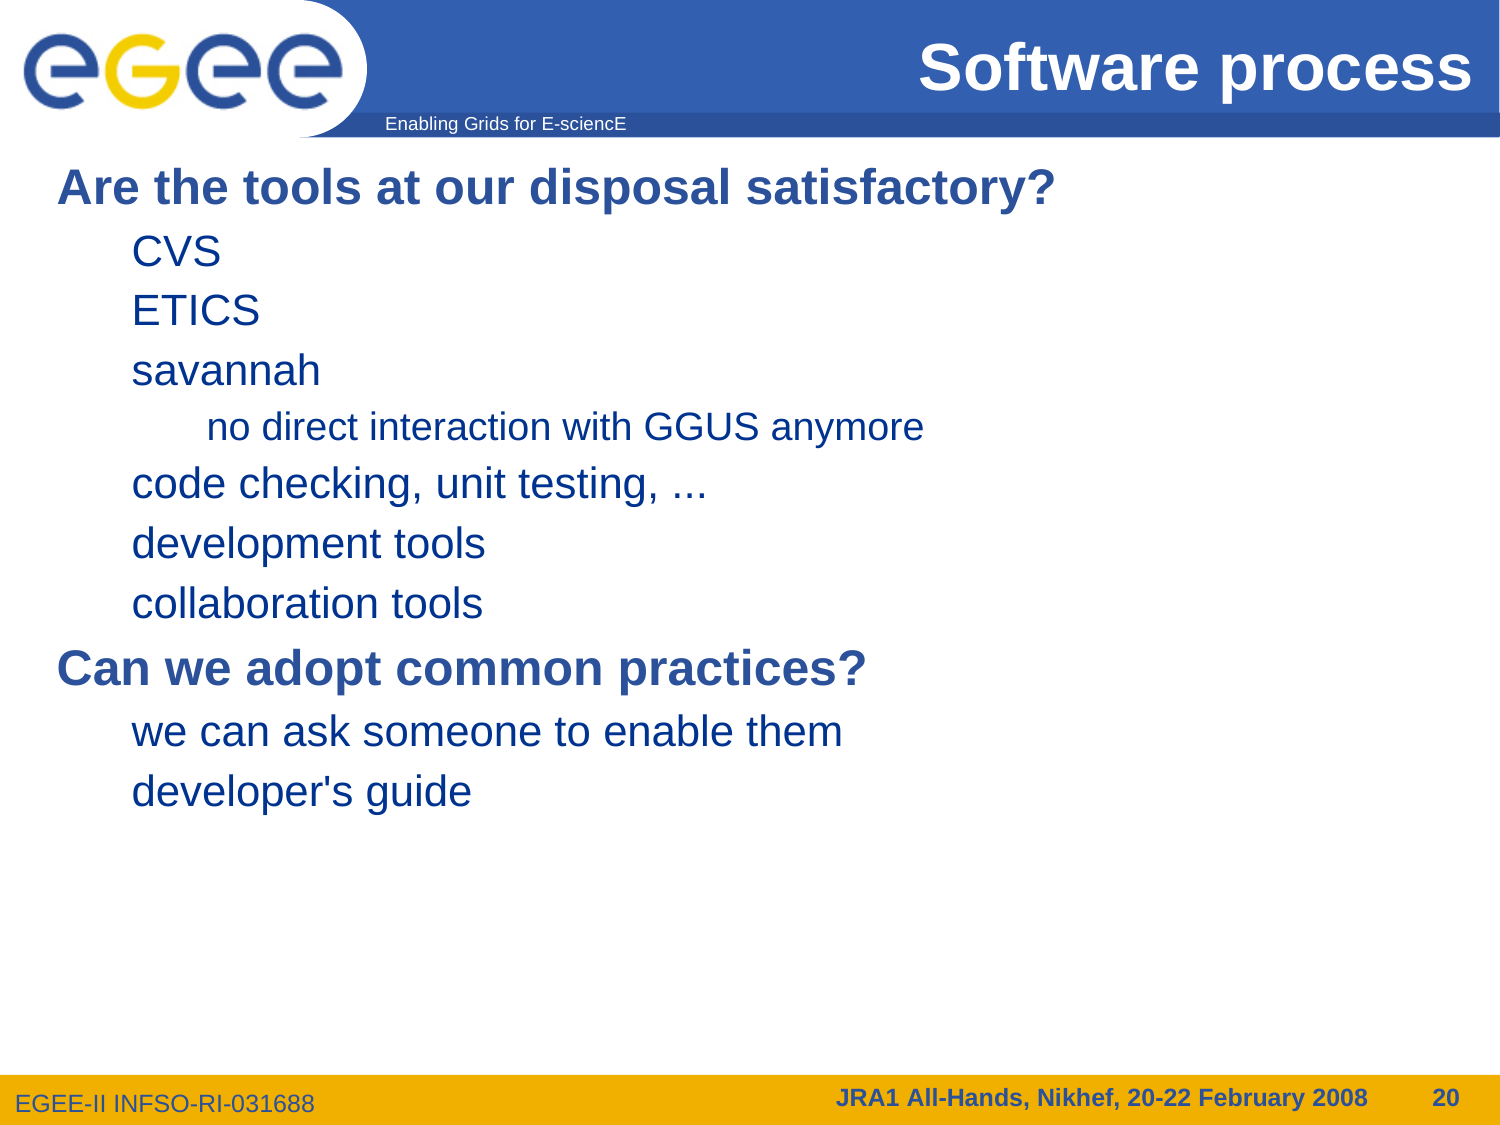

# Software process
Are the tools at our disposal satisfactory?
CVS
ETICS
savannah
no direct interaction with GGUS anymore
code checking, unit testing, ...
development tools
collaboration tools
Can we adopt common practices?
we can ask someone to enable them
developer's guide
JRA1 All-Hands, Nikhef, 20-22 February 2008
20